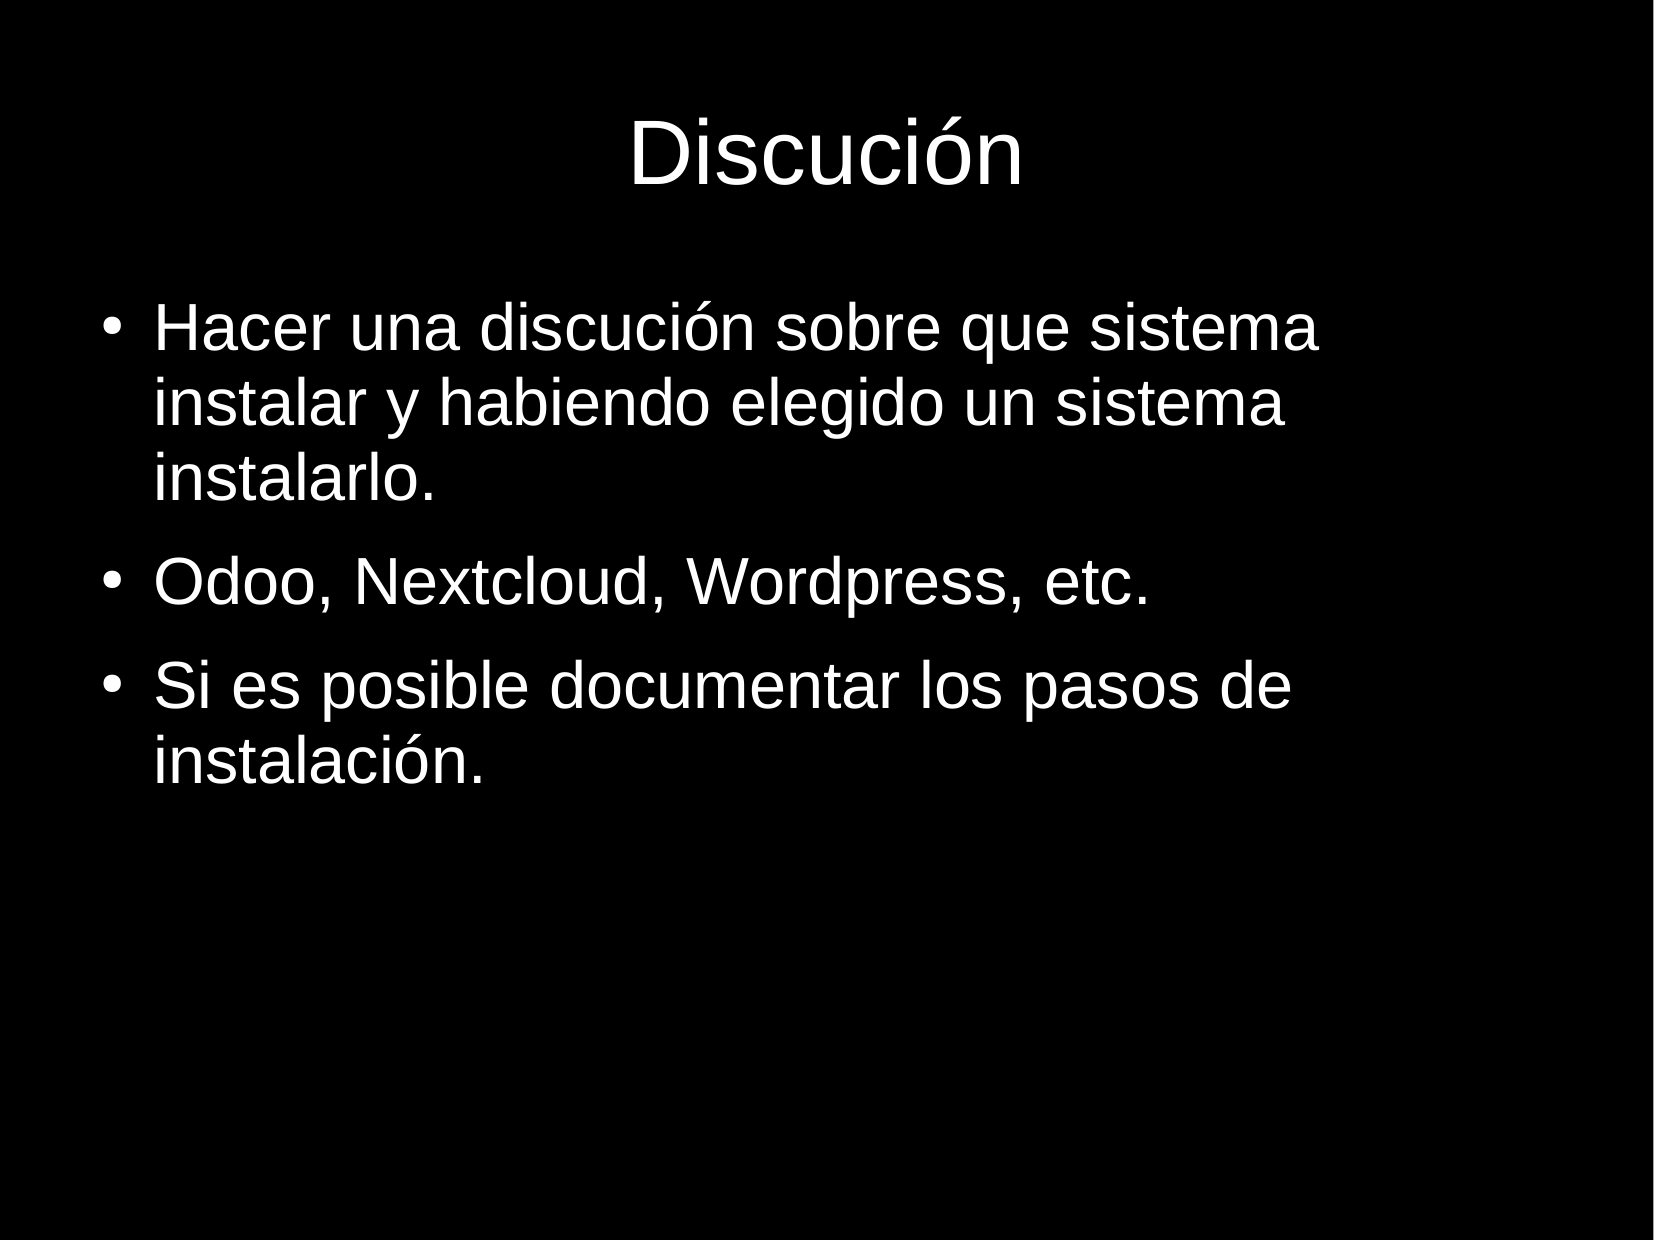

# Discución
Hacer una discución sobre que sistema instalar y habiendo elegido un sistema instalarlo.
Odoo, Nextcloud, Wordpress, etc.
Si es posible documentar los pasos de instalación.